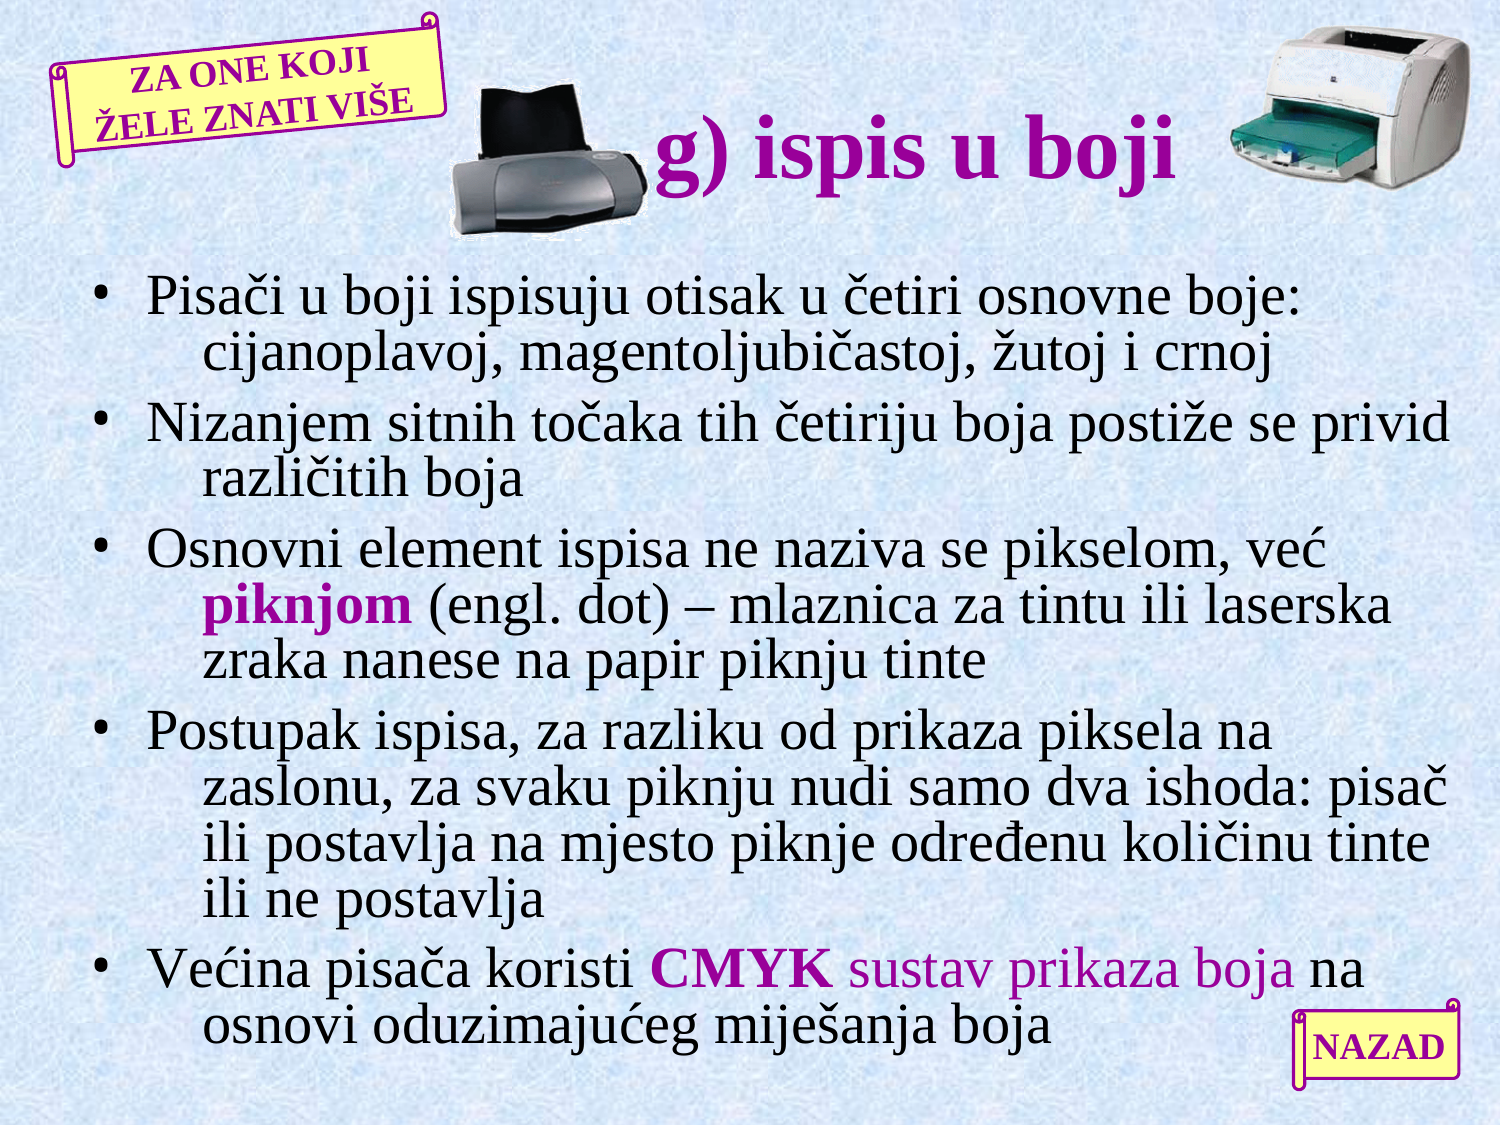

ZA ONE KOJI
ŽELE ZNATI VIŠE
# g) ispis u boji
Pisači u boji ispisuju otisak u četiri osnovne boje: cijanoplavoj, magentoljubičastoj, žutoj i crnoj
Nizanjem sitnih točaka tih četiriju boja postiže se privid različitih boja
Osnovni element ispisa ne naziva se pikselom, već piknjom (engl. dot) – mlaznica za tintu ili laserska zraka nanese na papir piknju tinte
Postupak ispisa, za razliku od prikaza piksela na zaslonu, za svaku piknju nudi samo dva ishoda: pisač ili postavlja na mjesto piknje određenu količinu tinte ili ne postavlja
Većina pisača koristi CMYK sustav prikaza boja na osnovi oduzimajućeg miješanja boja
NAZAD